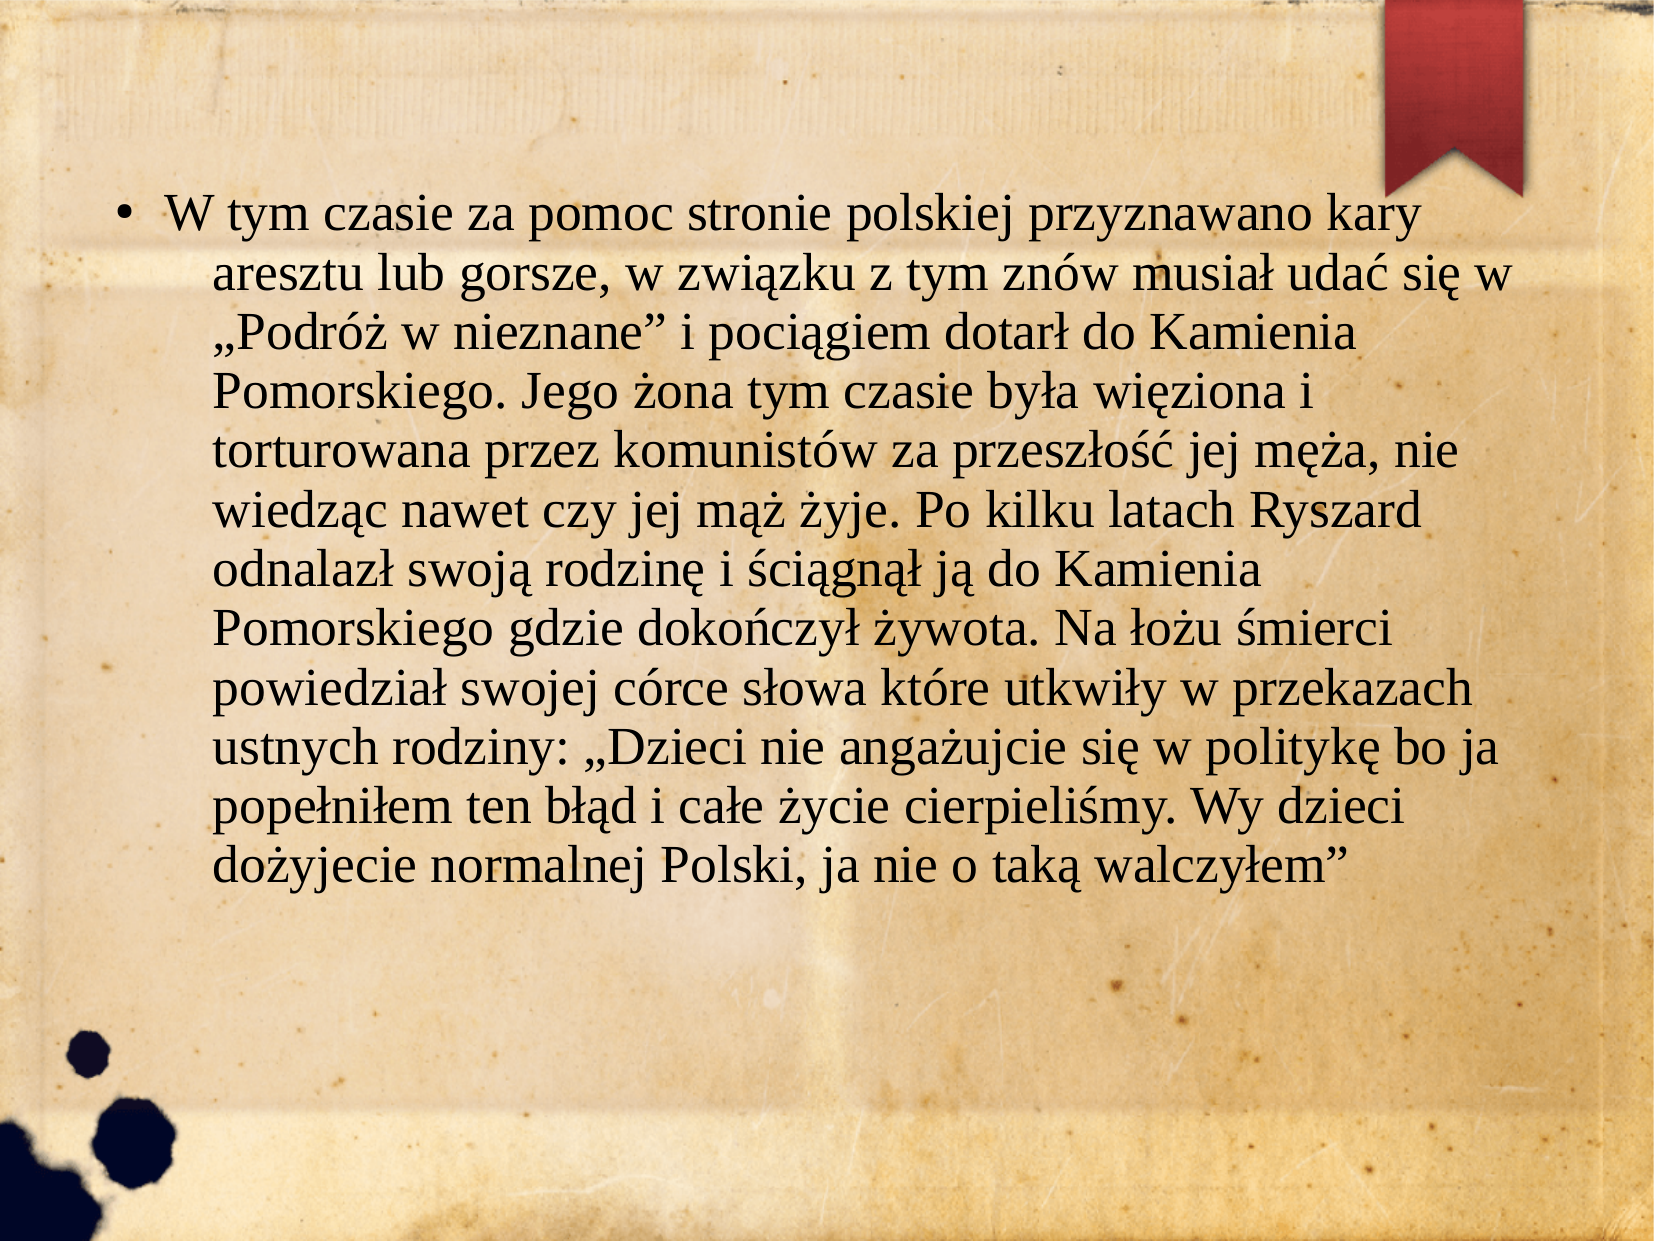

#
W tym czasie za pomoc stronie polskiej przyznawano kary aresztu lub gorsze, w związku z tym znów musiał udać się w „Podróż w nieznane” i pociągiem dotarł do Kamienia Pomorskiego. Jego żona tym czasie była więziona i torturowana przez komunistów za przeszłość jej męża, nie wiedząc nawet czy jej mąż żyje. Po kilku latach Ryszard odnalazł swoją rodzinę i ściągnął ją do Kamienia Pomorskiego gdzie dokończył żywota. Na łożu śmierci powiedział swojej córce słowa które utkwiły w przekazach ustnych rodziny: „Dzieci nie angażujcie się w politykę bo ja popełniłem ten błąd i całe życie cierpieliśmy. Wy dzieci dożyjecie normalnej Polski, ja nie o taką walczyłem”